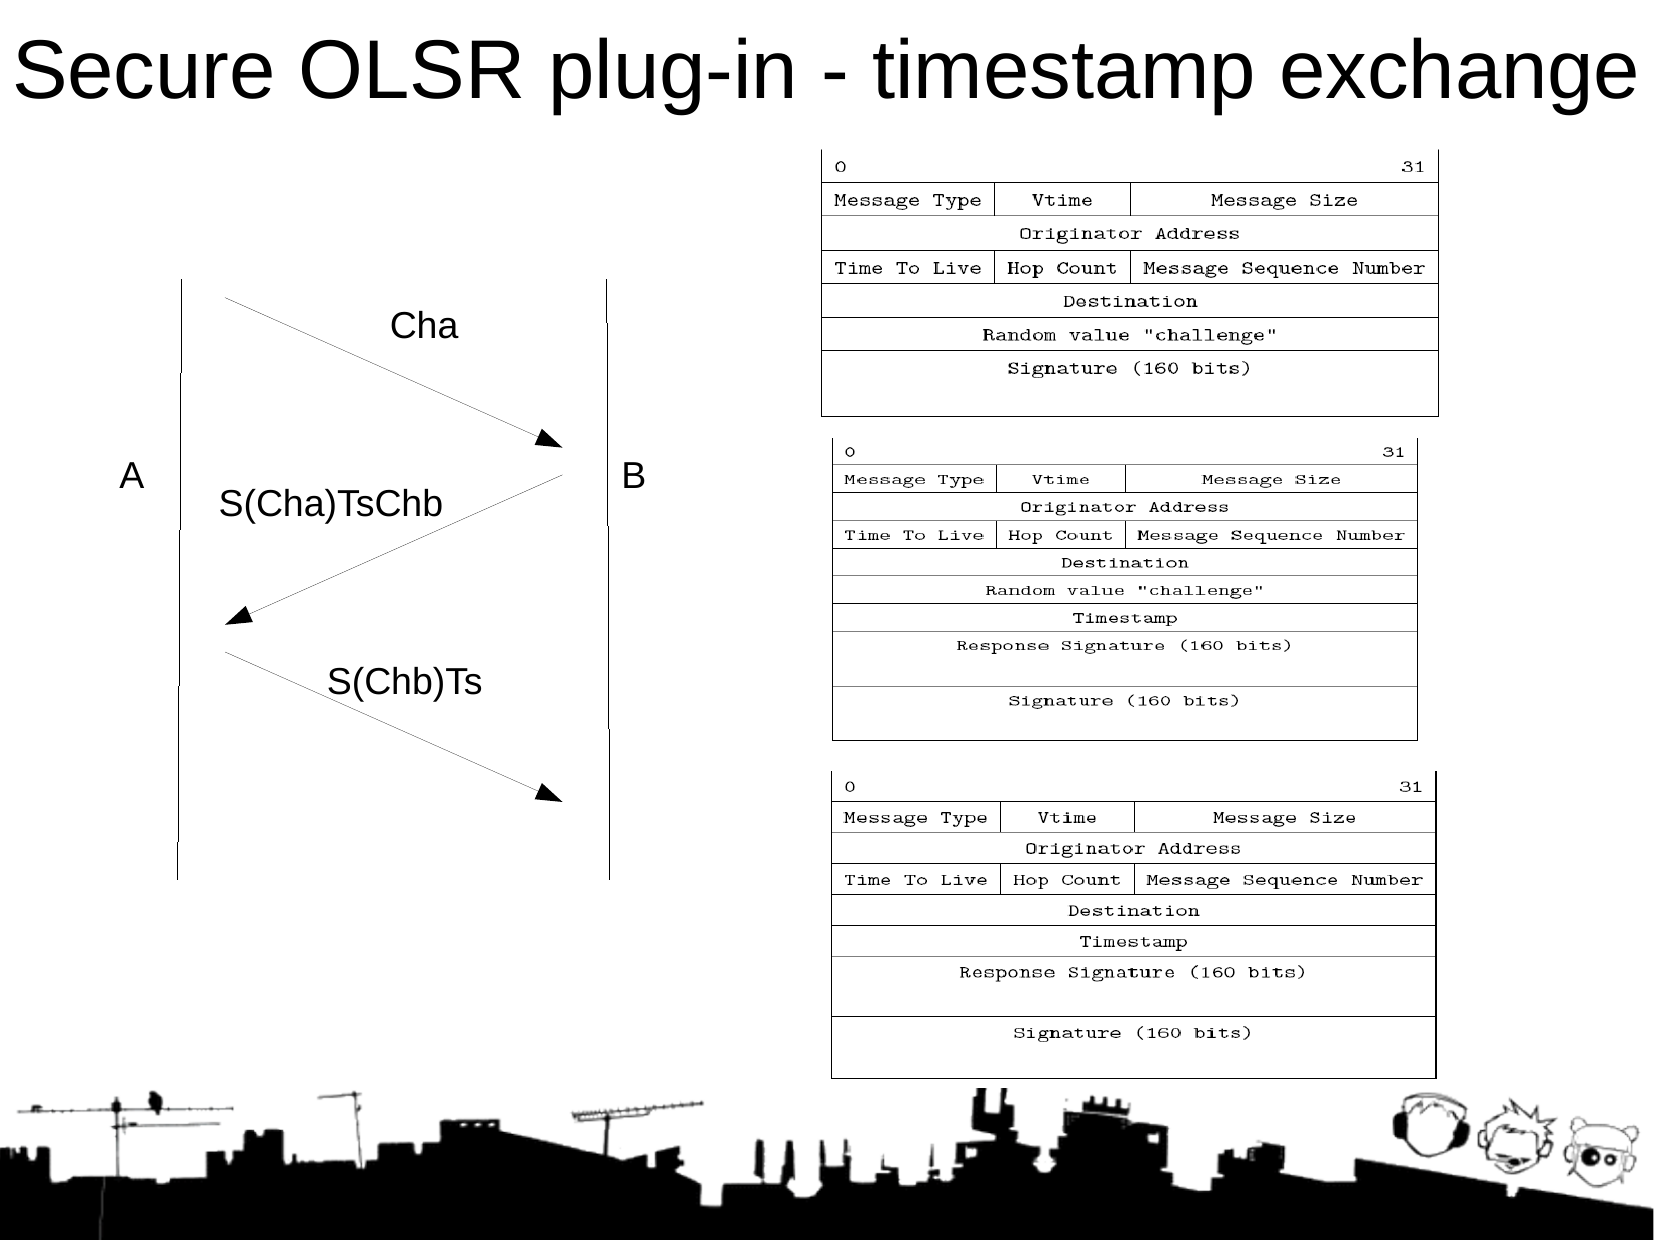

# Secure OLSR plug-in - timestamp exchange
Cha
A
B
S(Cha)TsChb
S(Chb)Ts